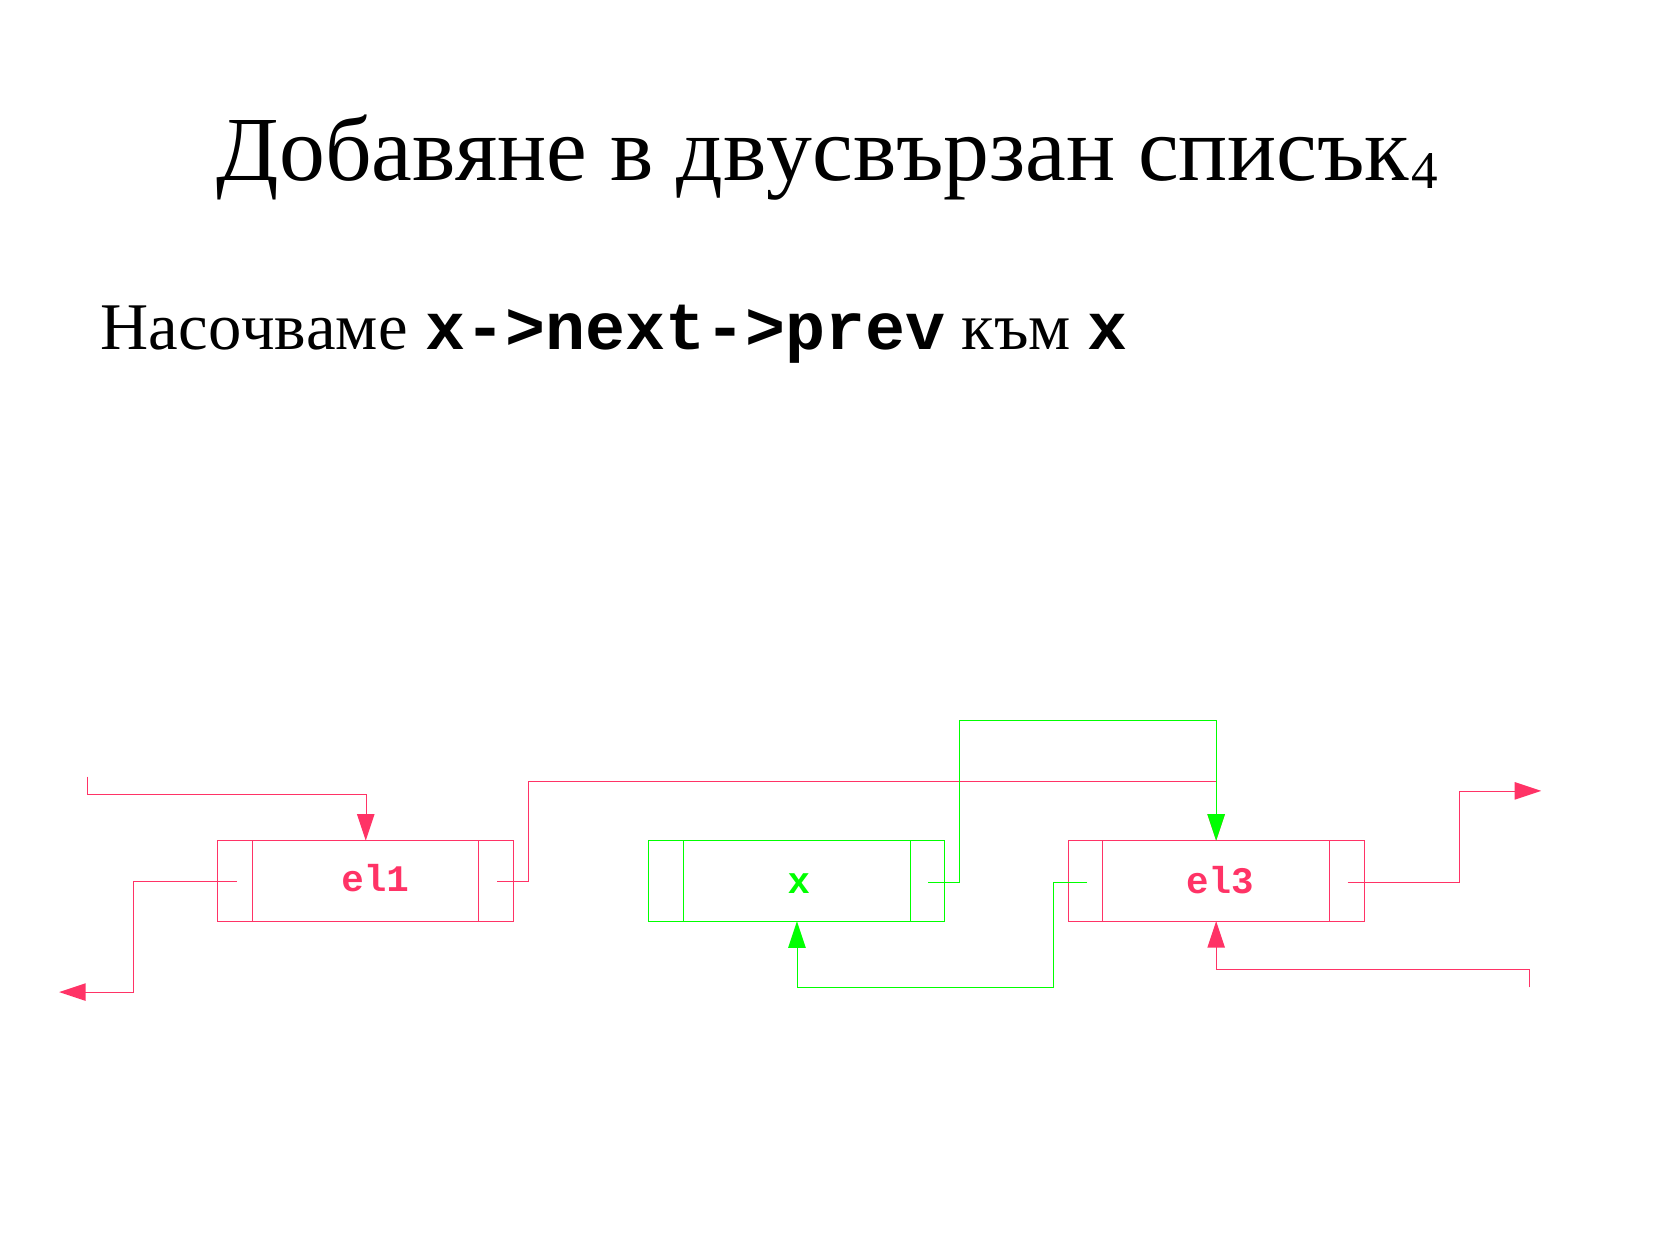

# Добавяне в двусвързан списък4
Насочваме x->next->prev към x
 el1
 el3
 x